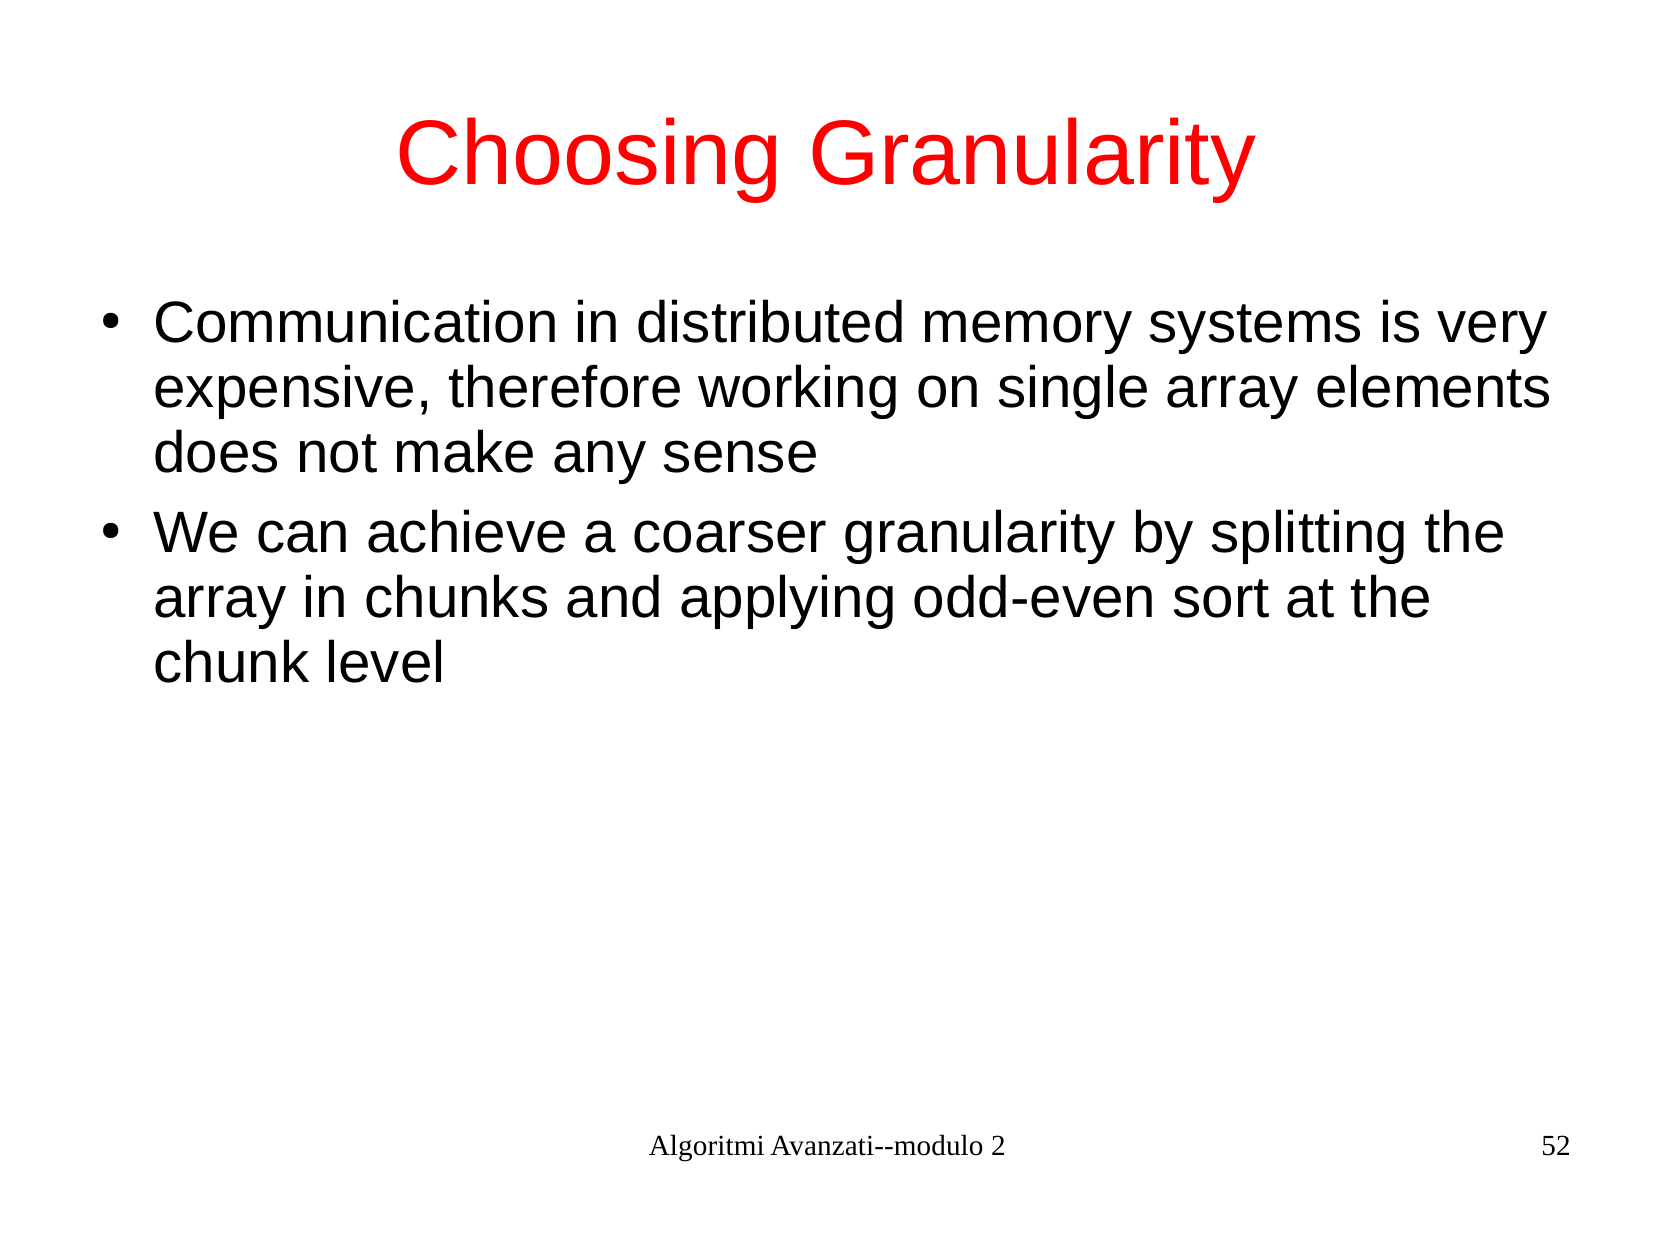

# Choosing Granularity
Communication in distributed memory systems is very expensive, therefore working on single array elements does not make any sense
We can achieve a coarser granularity by splitting the array in chunks and applying odd-even sort at the chunk level
Algoritmi Avanzati--modulo 2
52